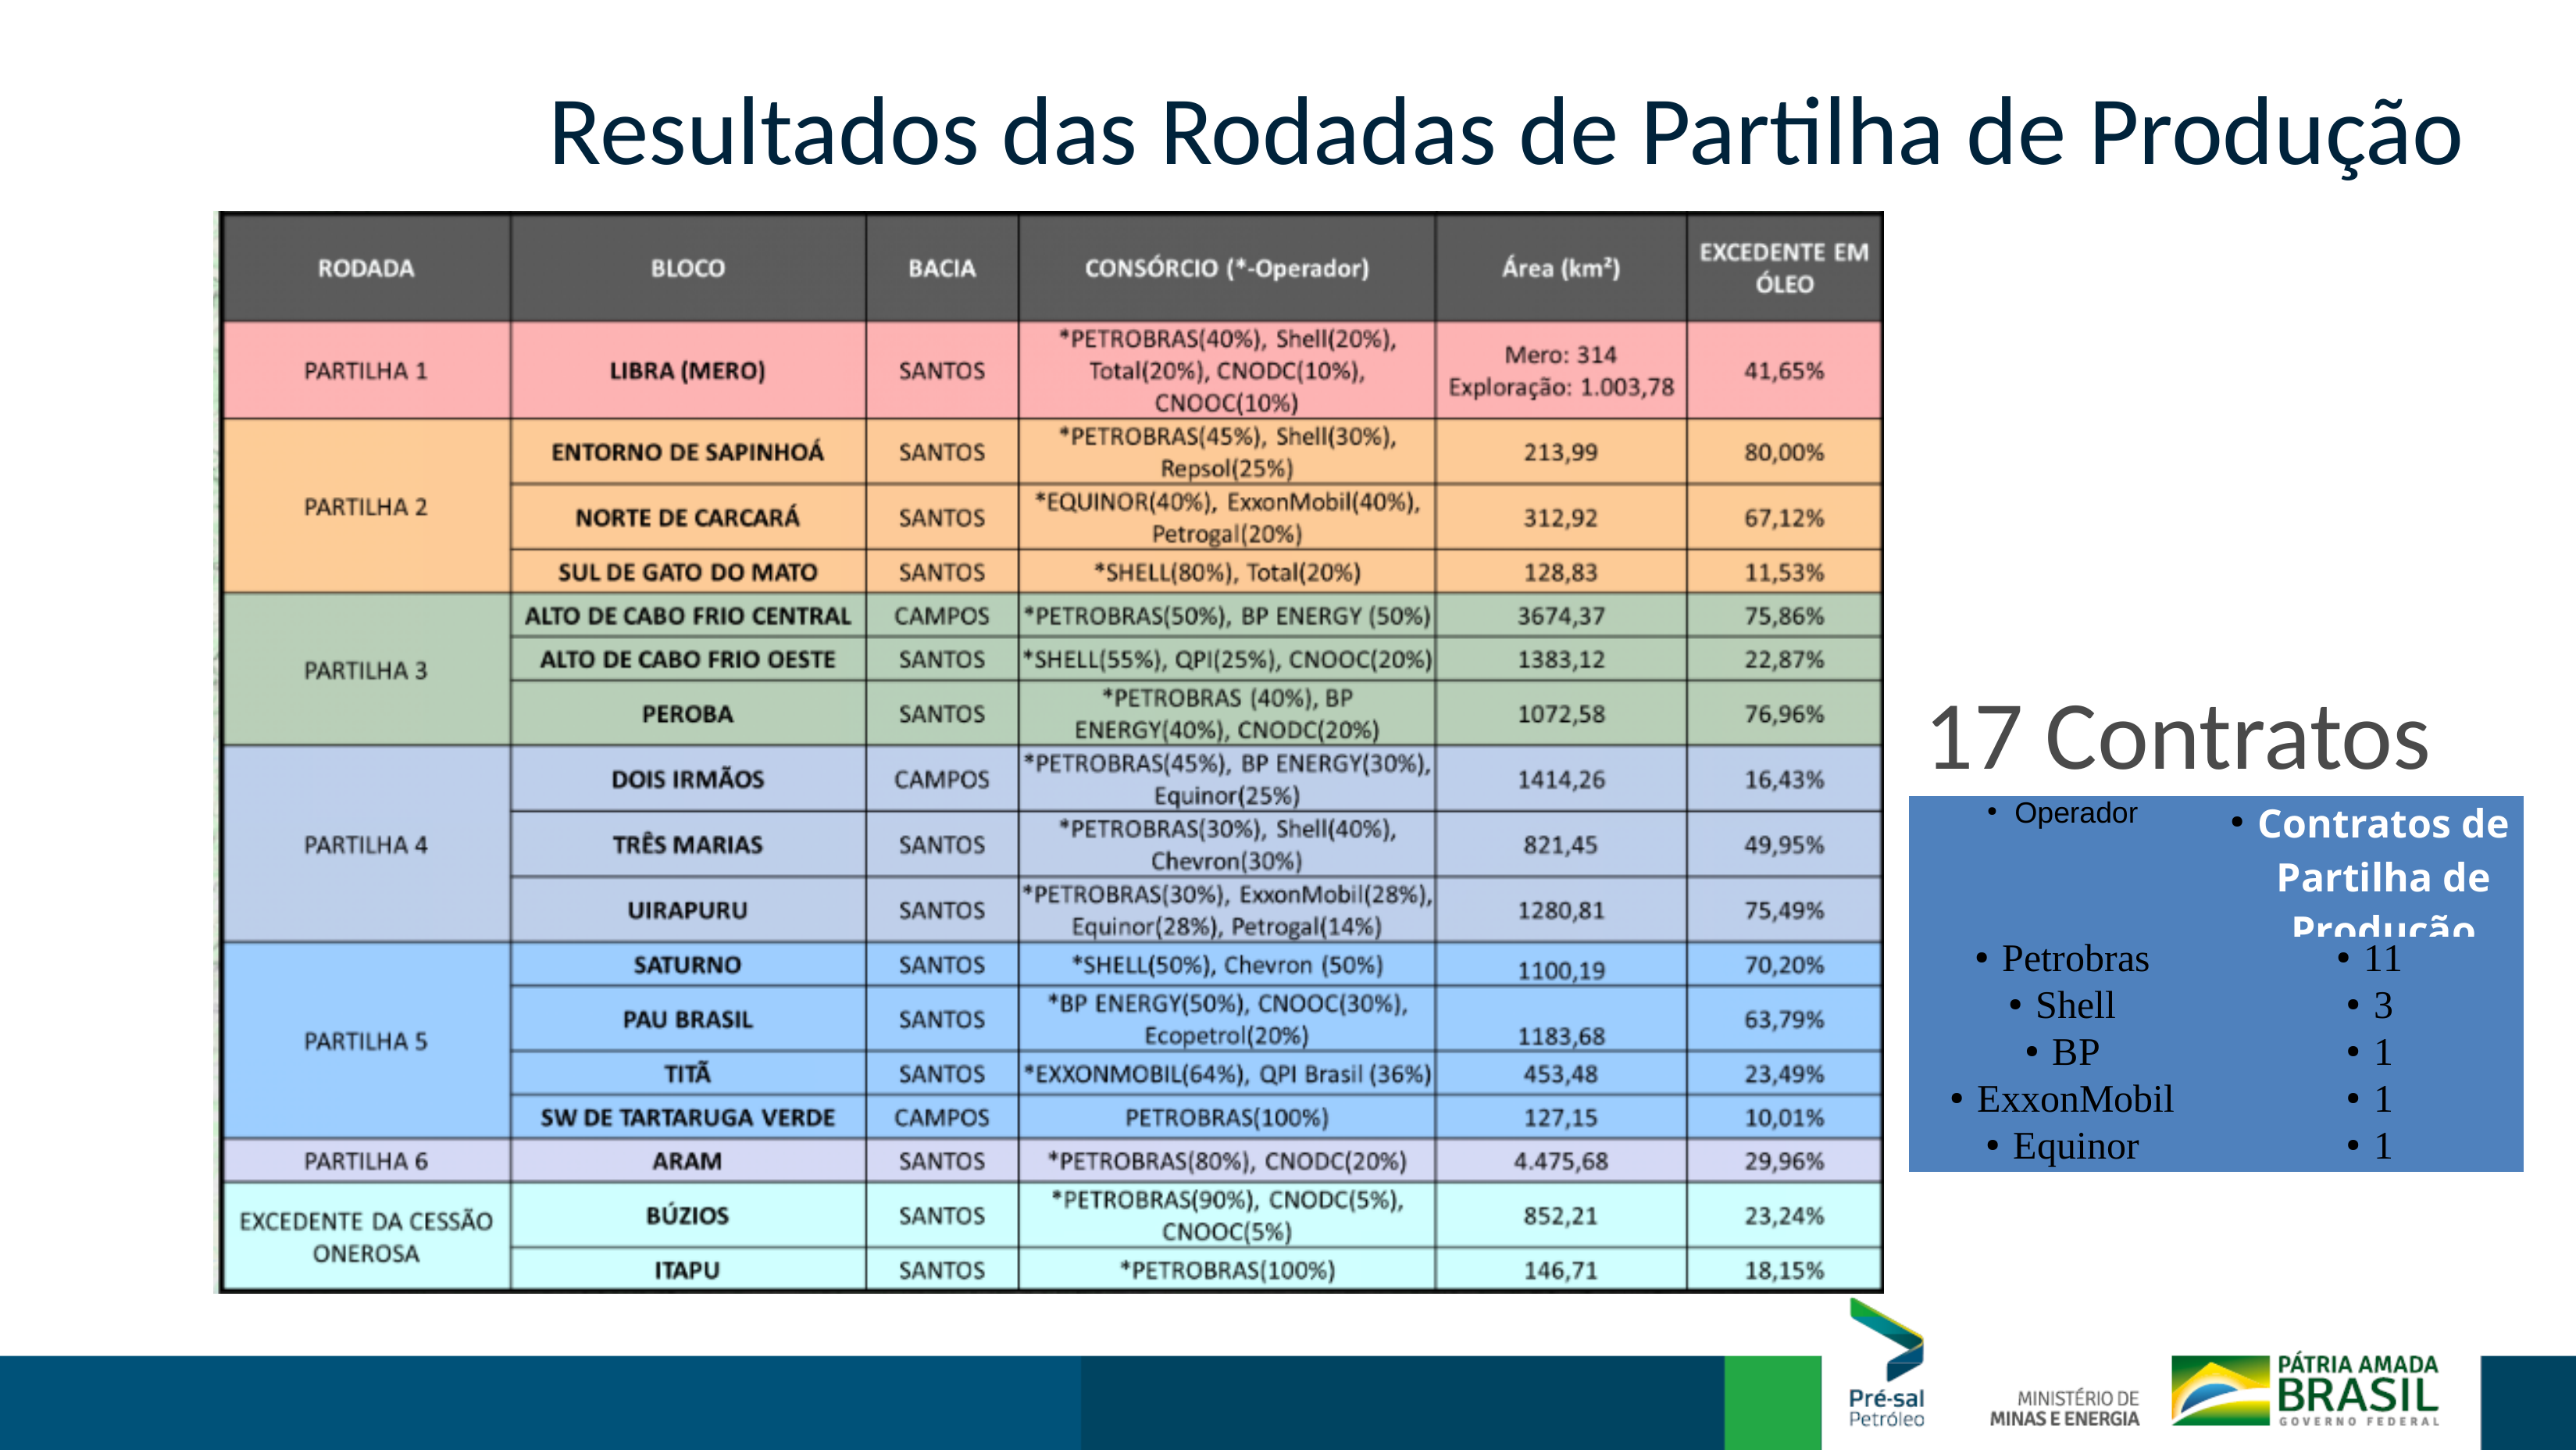

Resultados das Rodadas de Partilha de Produção
17 Contratos
| Operador | Contratos de Partilha de Produção |
| --- | --- |
| Petrobras | 11 |
| Shell | 3 |
| BP | 1 |
| ExxonMobil | 1 |
| Equinor | 1 |